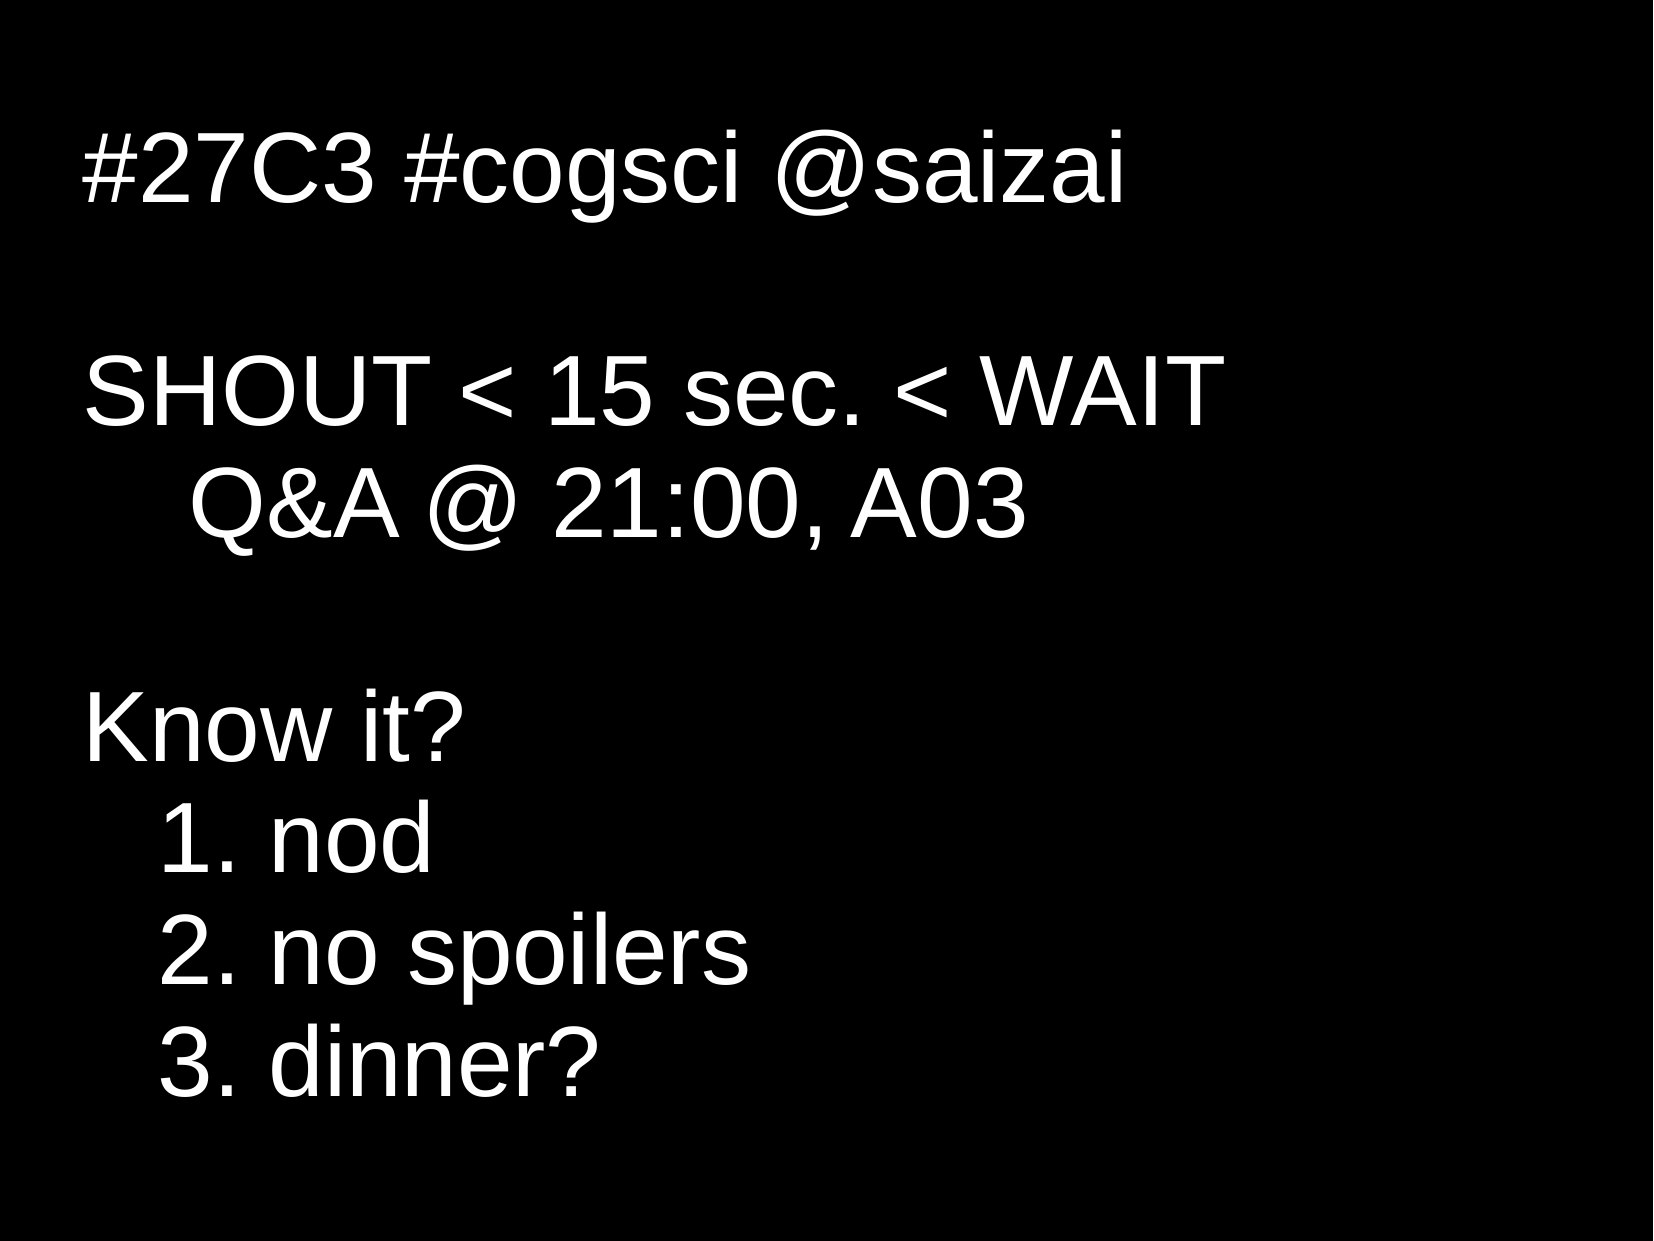

# #27C3 #cogsci @saizai
SHOUT < 15 sec. < WAIT
Q&A @ 21:00, A03
Know it?
	1. nod
	2. no spoilers
	3. dinner?